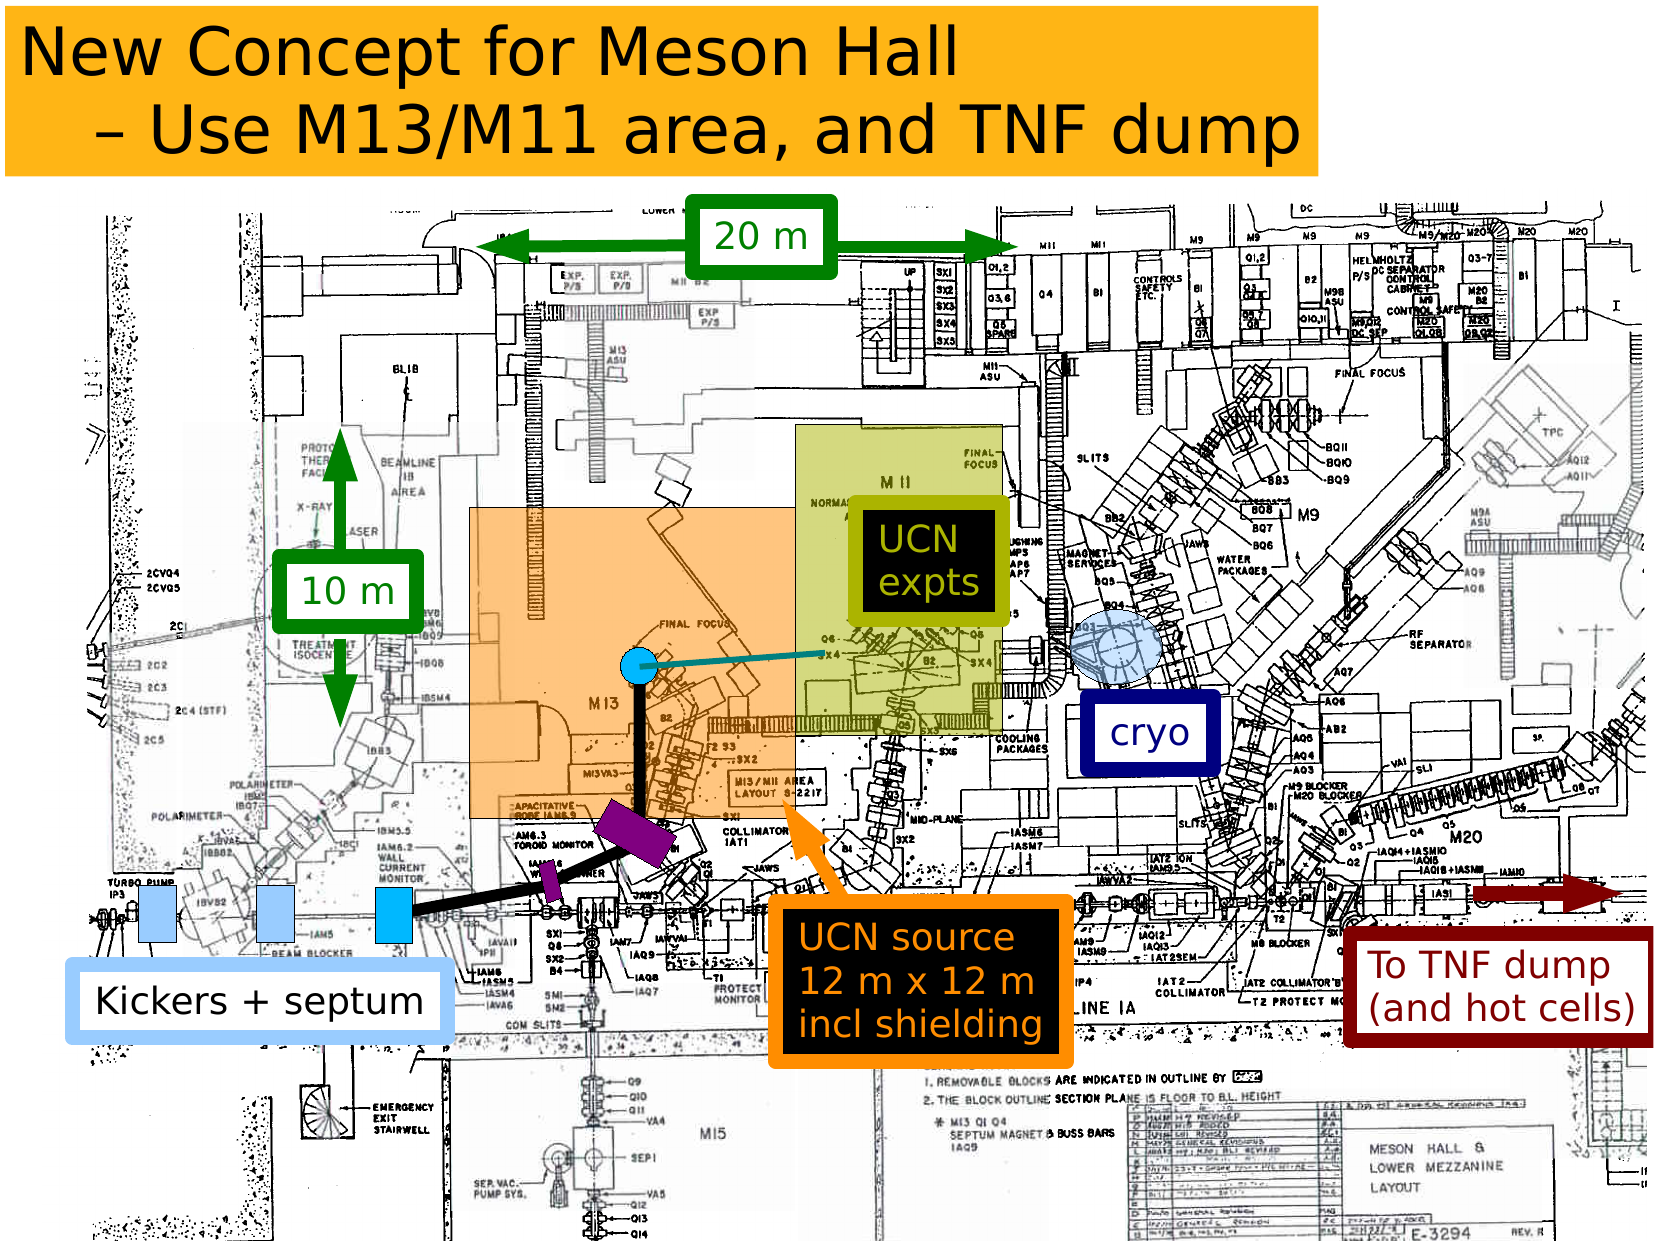

New Concept for Meson Hall
	– Use M13/M11 area, and TNF dump
20 m
UCN
expts
10 m
cryo
UCN source
12 m x 12 m
incl shielding
To TNF dump
(and hot cells)
Kickers + septum